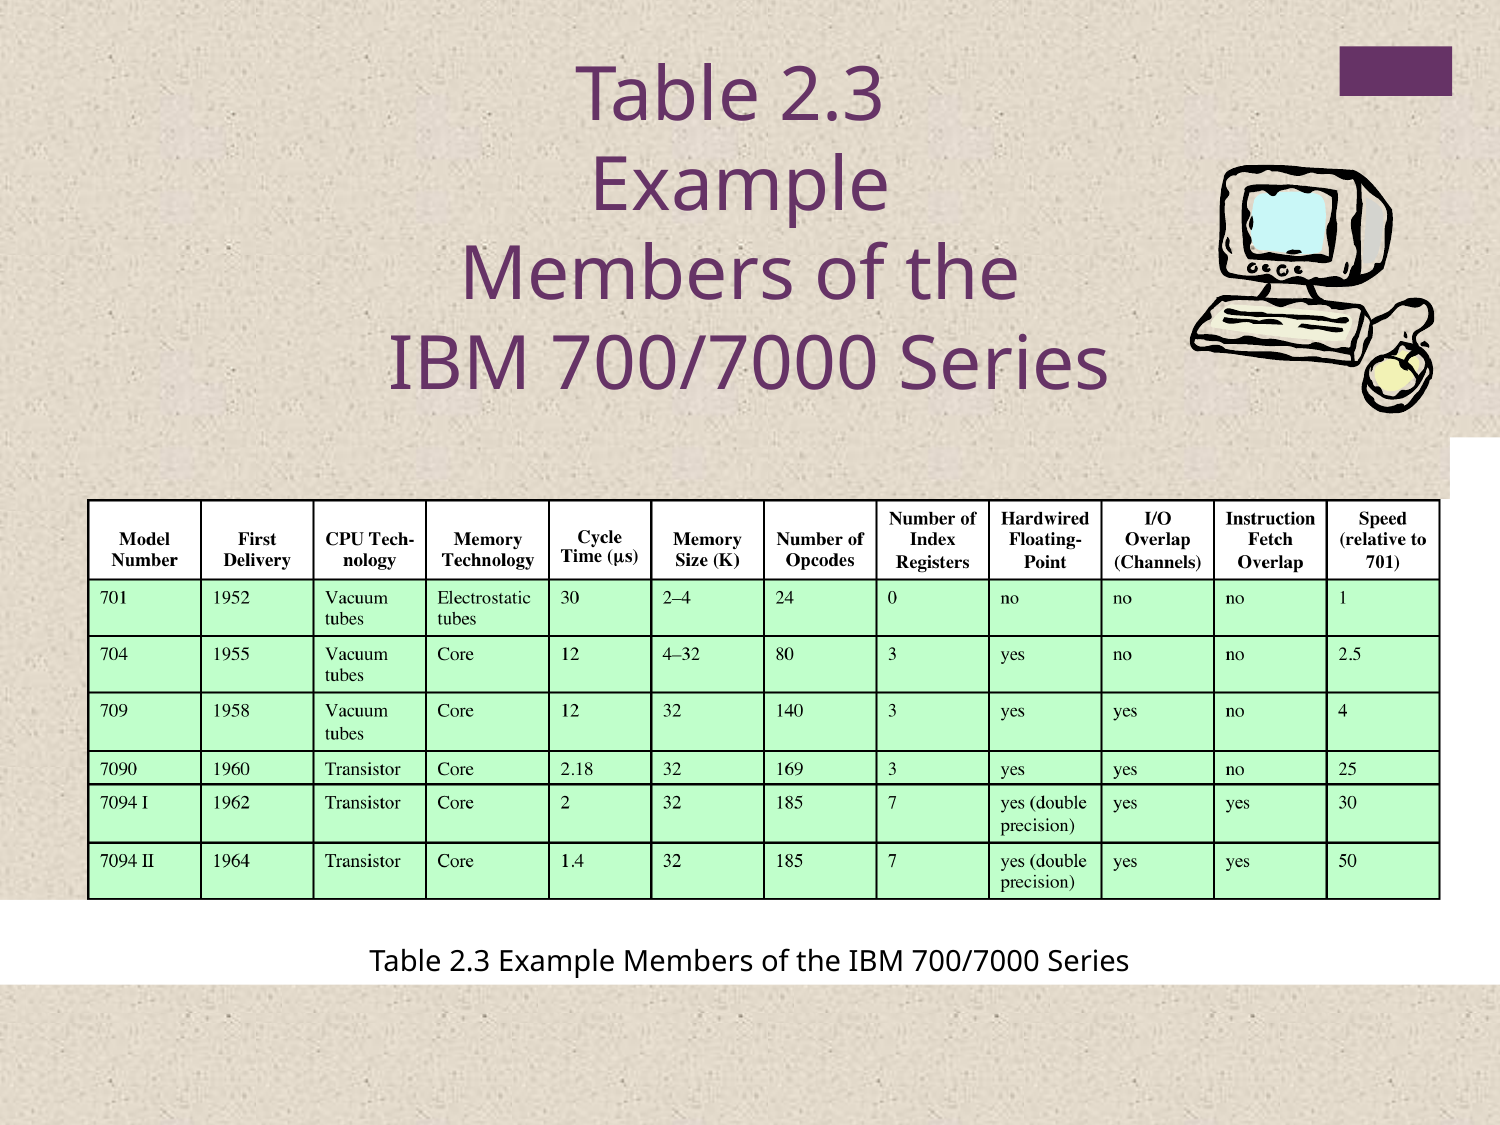

# Table 2.3   Example Members of the IBM 700/7000 Series
Table 2.3 Example Members of the IBM 700/7000 Series